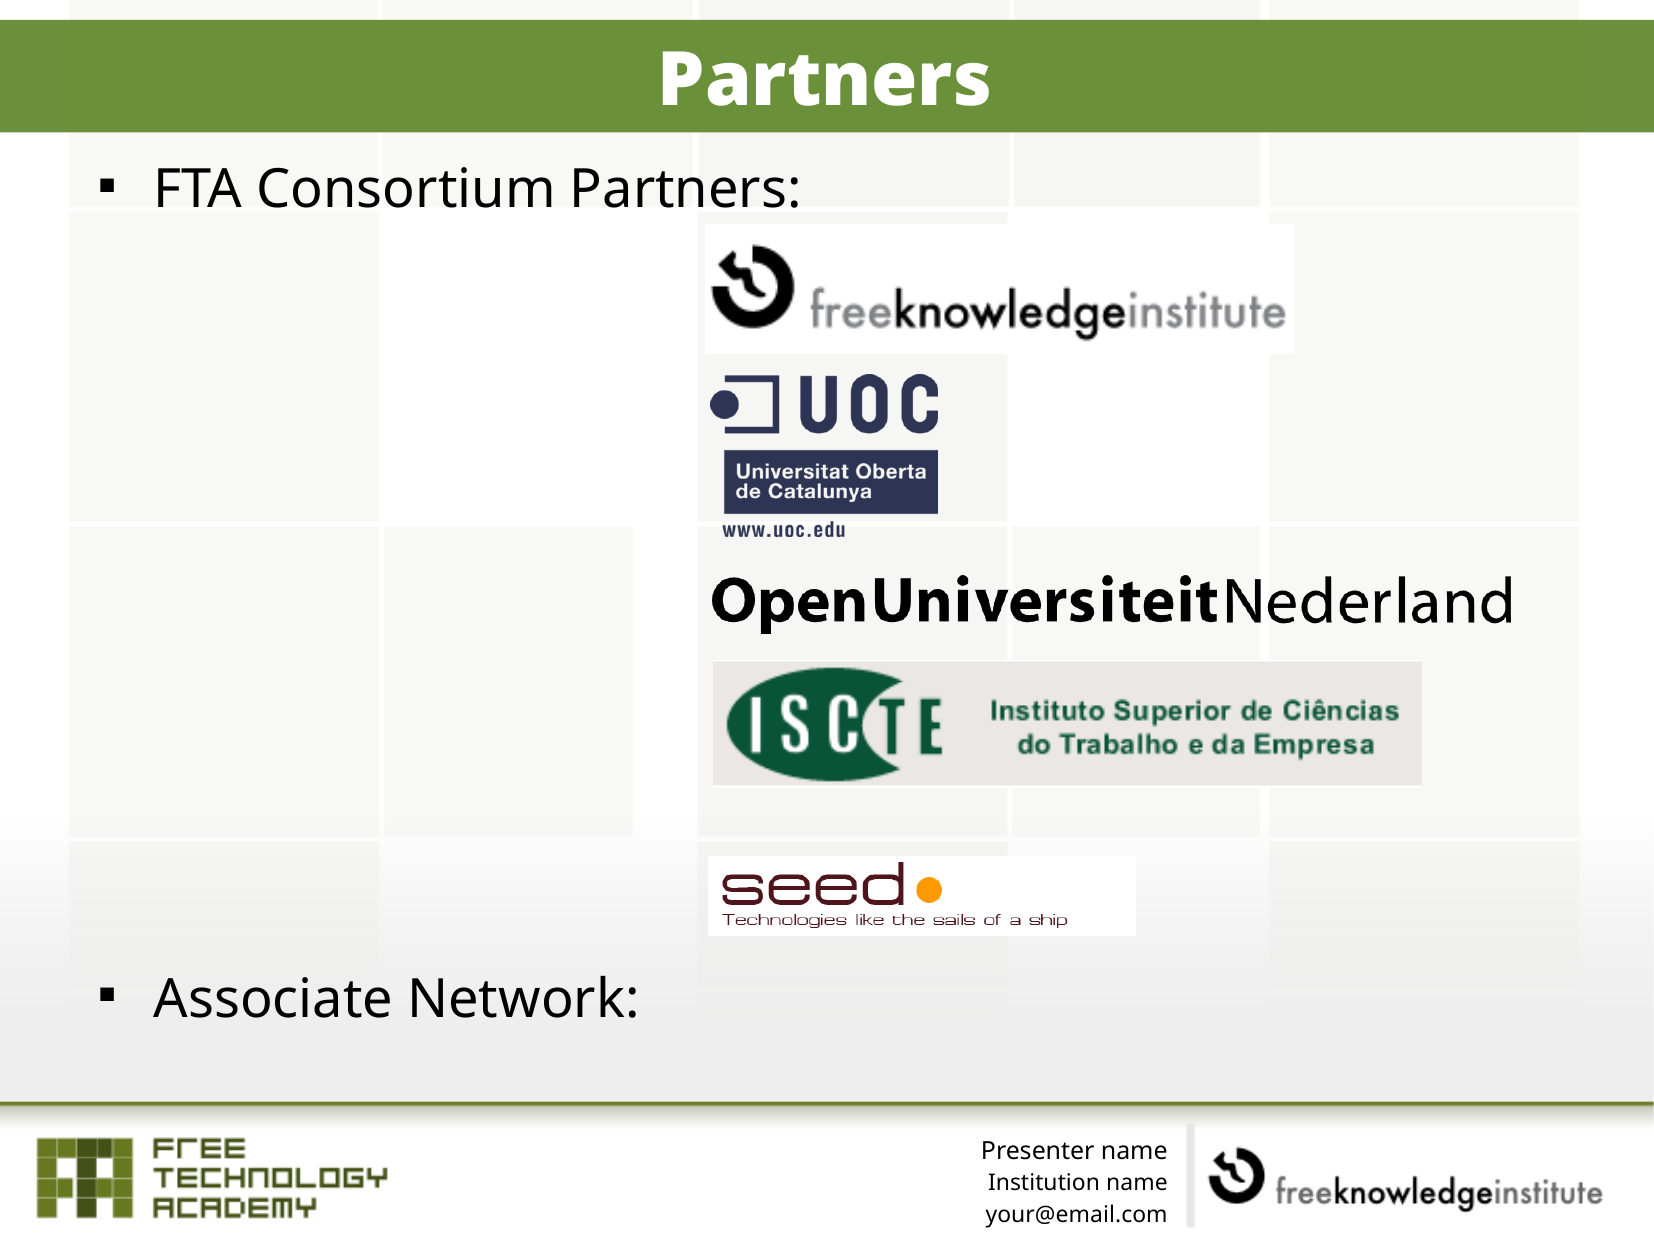

# Partners
FTA Consortium Partners:
Associate Network: